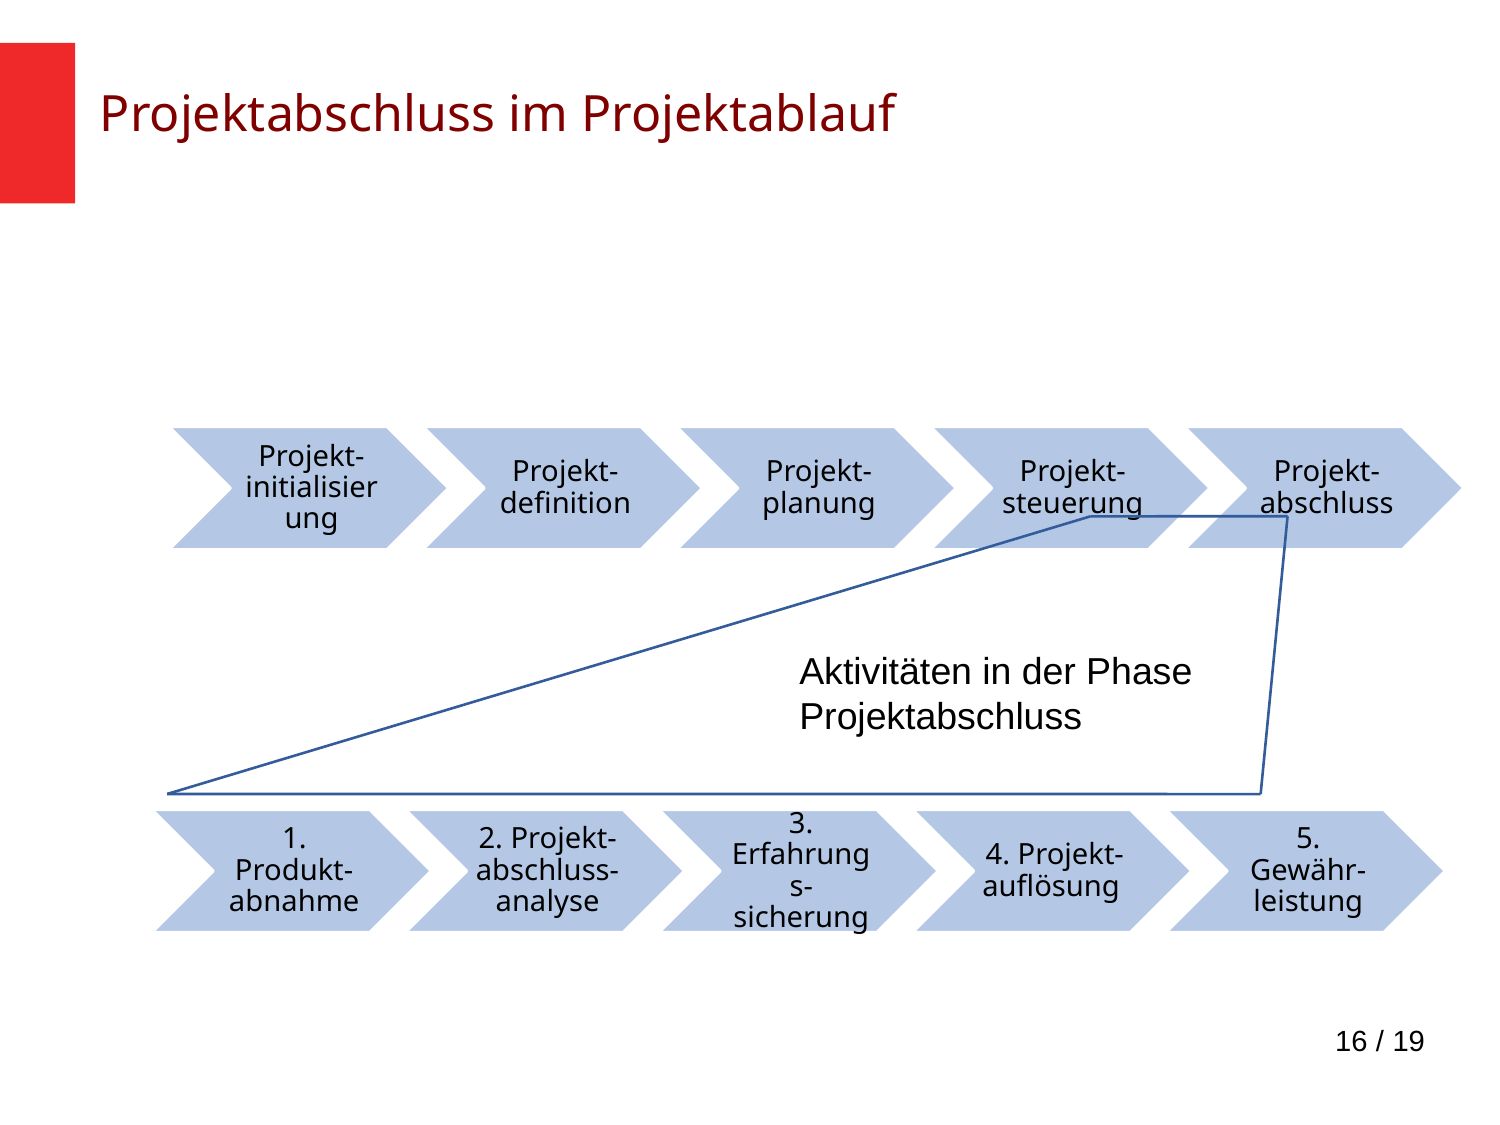

# Projektabschluss im Projektablauf
Projekt-initialisierung
Projekt-definition
Projekt-planung
Projekt-steuerung
Projekt-abschluss
Aktivitäten in der Phase
Projektabschluss
1. Produkt-abnahme
2. Projekt-abschluss-analyse
3. Erfahrungs-sicherung
4. Projekt-auflösung
5. Gewähr-leistung
16